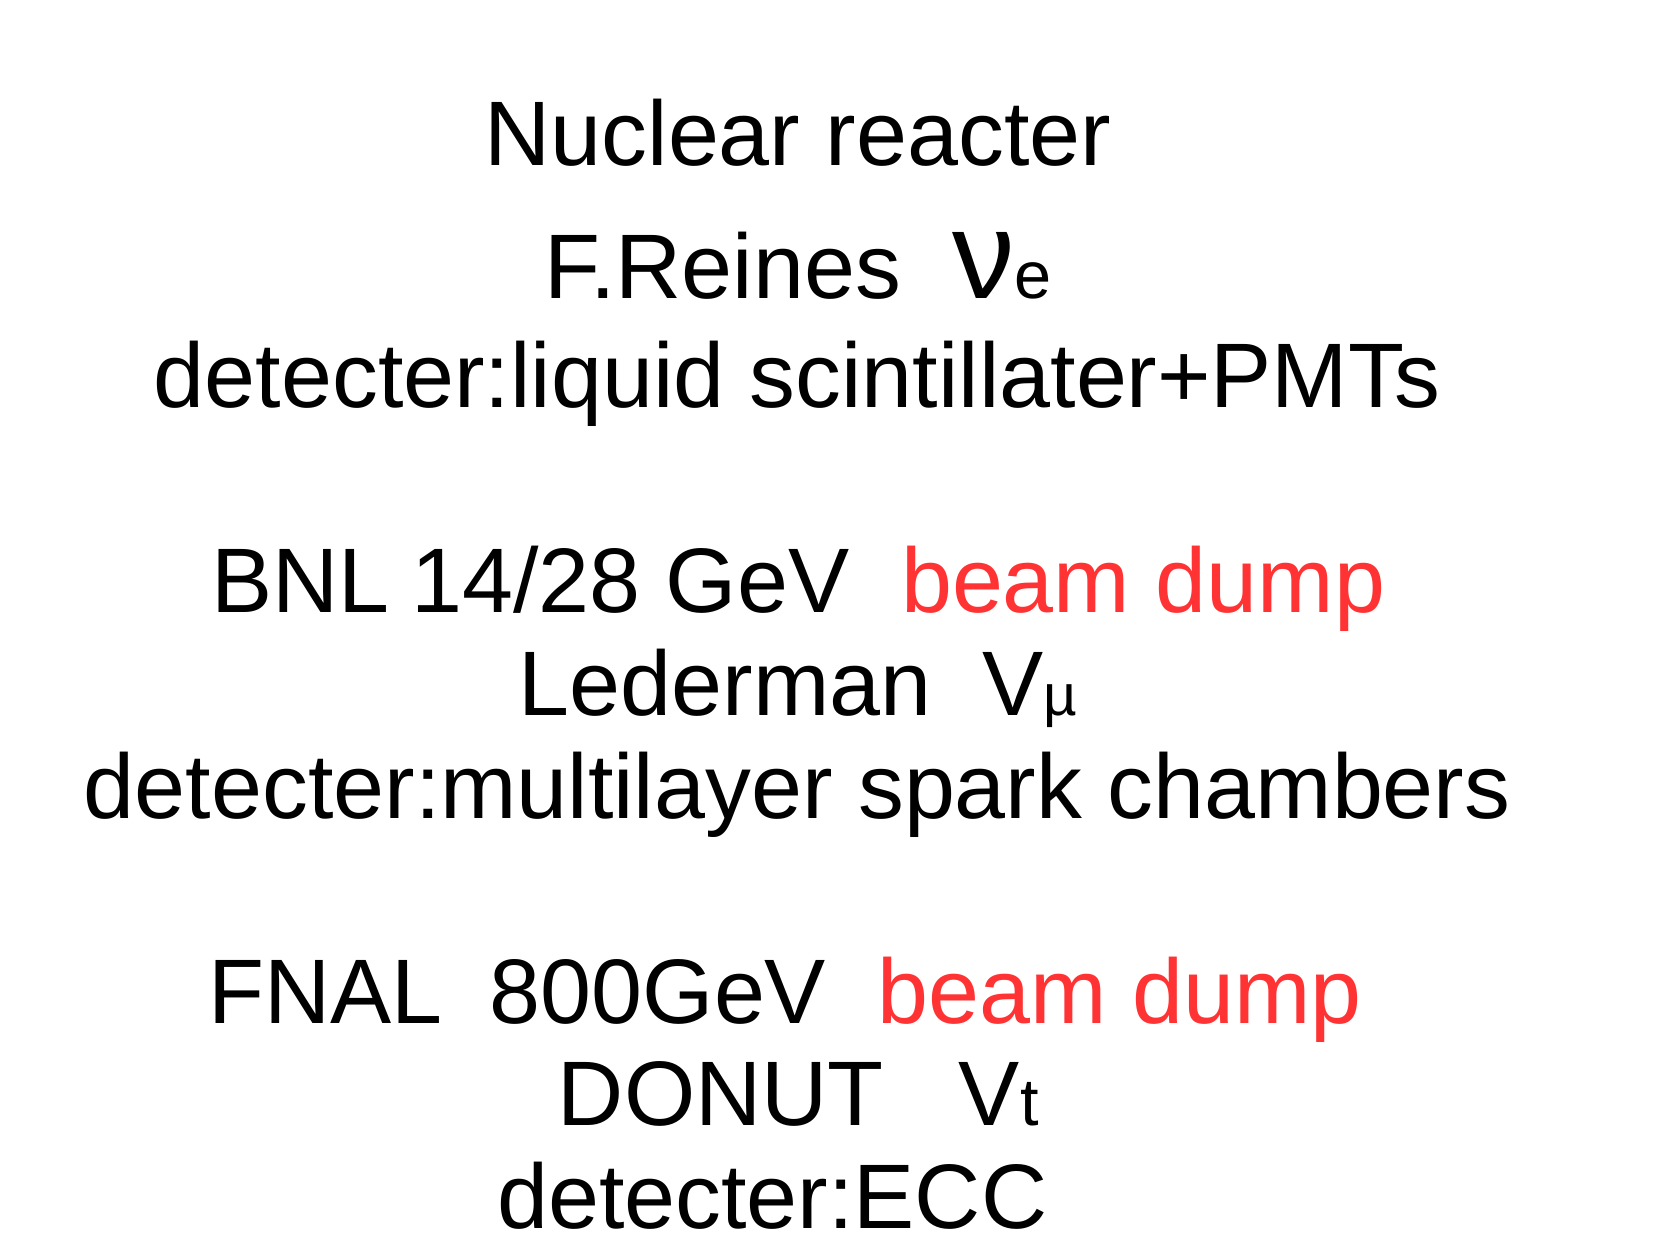

# Nuclear reacter F.Reines νe detecter:liquid scintillater+PMTs BNL 14/28 GeV beam dump Lederman Vµ detecter:multilayer spark chambers FNAL 800GeV beam dump DONUT Vt detecter:ECC